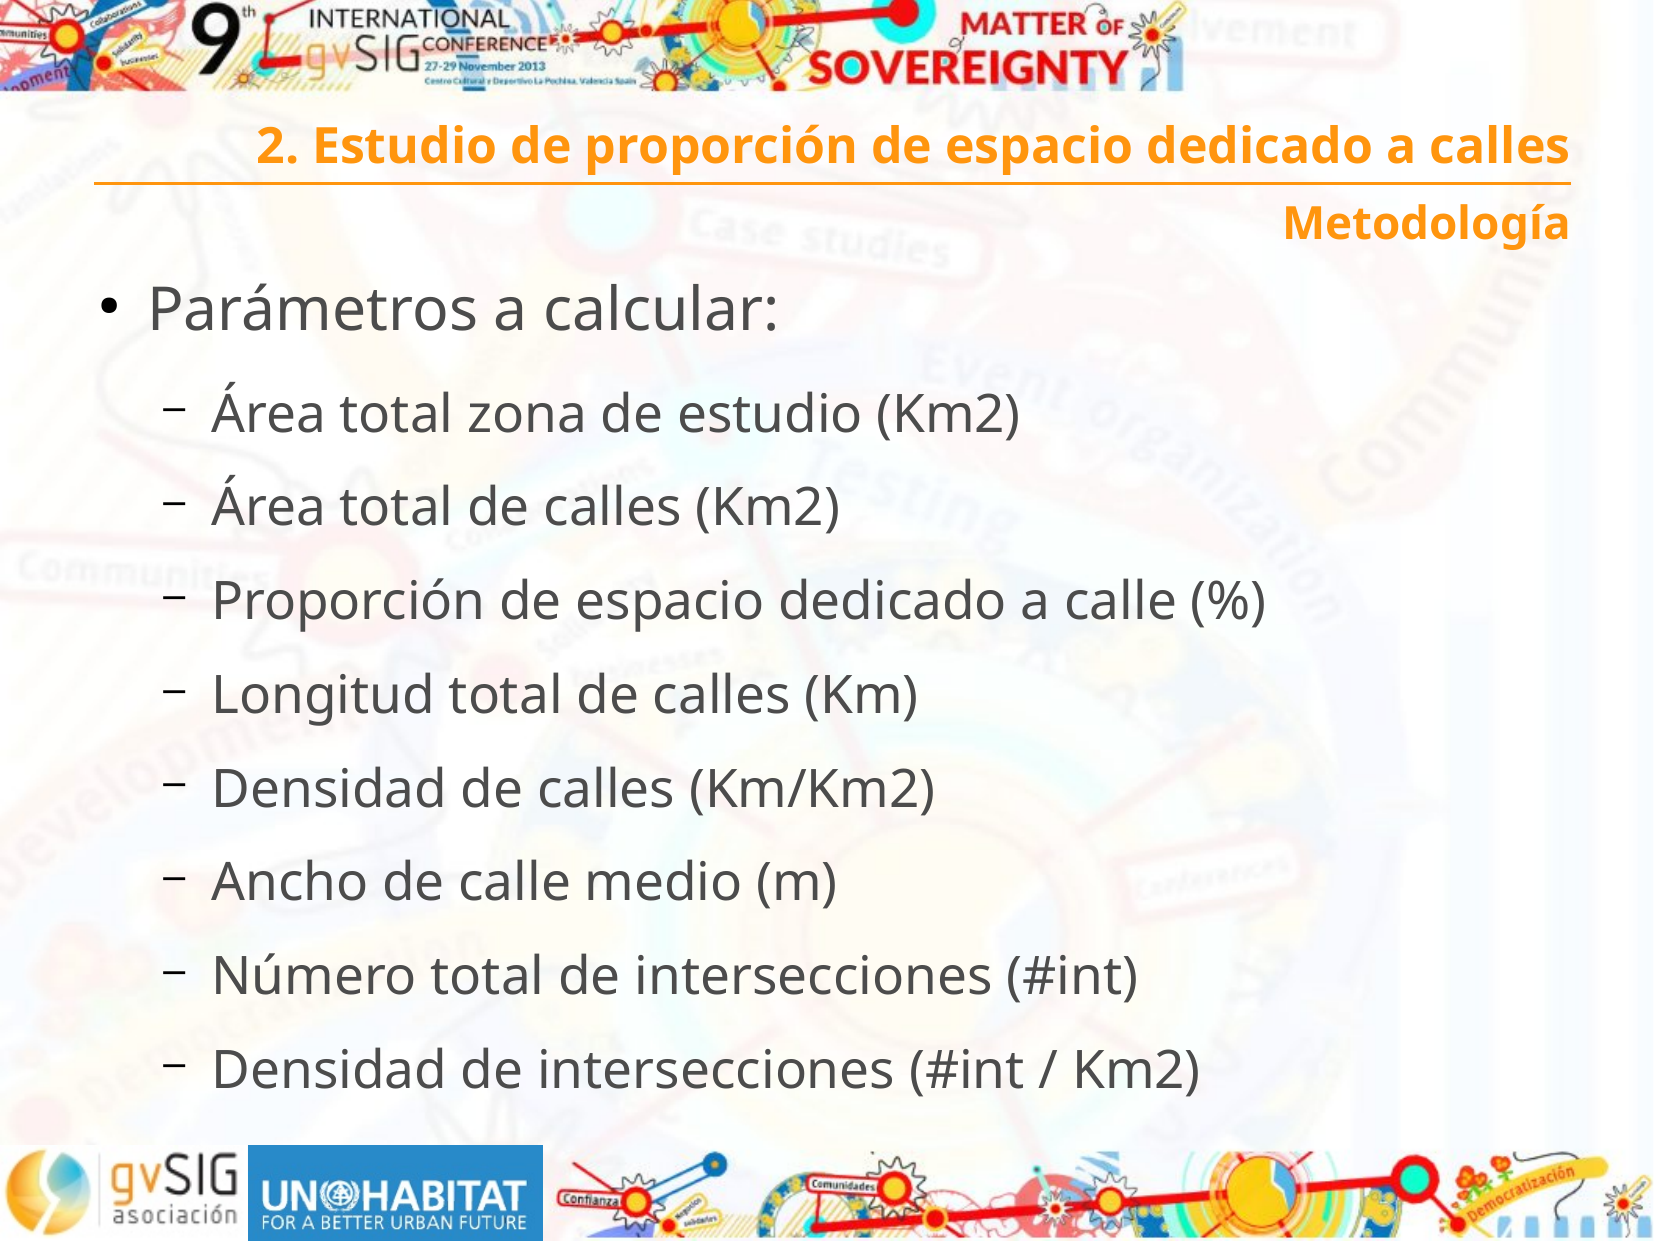

# 2. Estudio de proporción de espacio dedicado a calles
Metodología
Parámetros a calcular:
Área total zona de estudio (Km2)
Área total de calles (Km2)
Proporción de espacio dedicado a calle (%)
Longitud total de calles (Km)
Densidad de calles (Km/Km2)
Ancho de calle medio (m)
Número total de intersecciones (#int)
Densidad de intersecciones (#int / Km2)